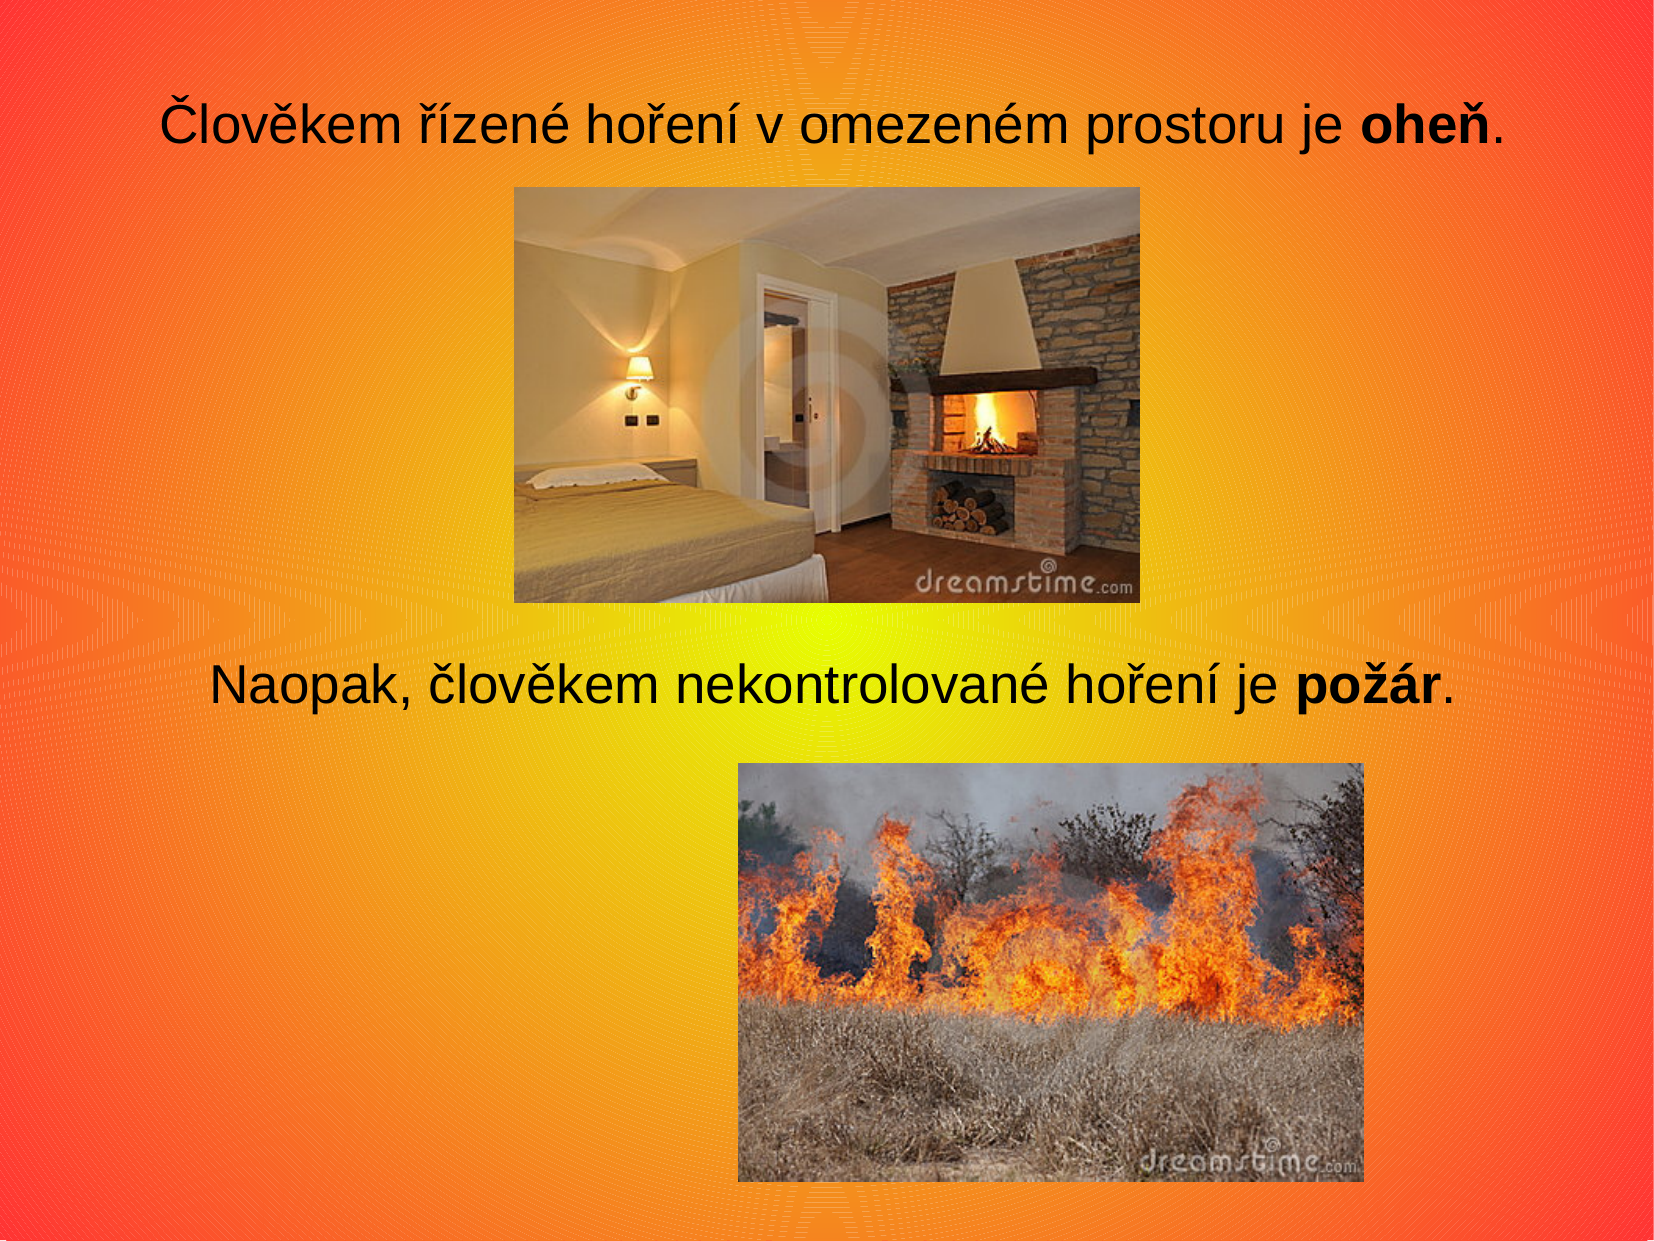

# Člověkem řízené hoření v omezeném prostoru je oheň.
Naopak, člověkem nekontrolované hoření je požár.